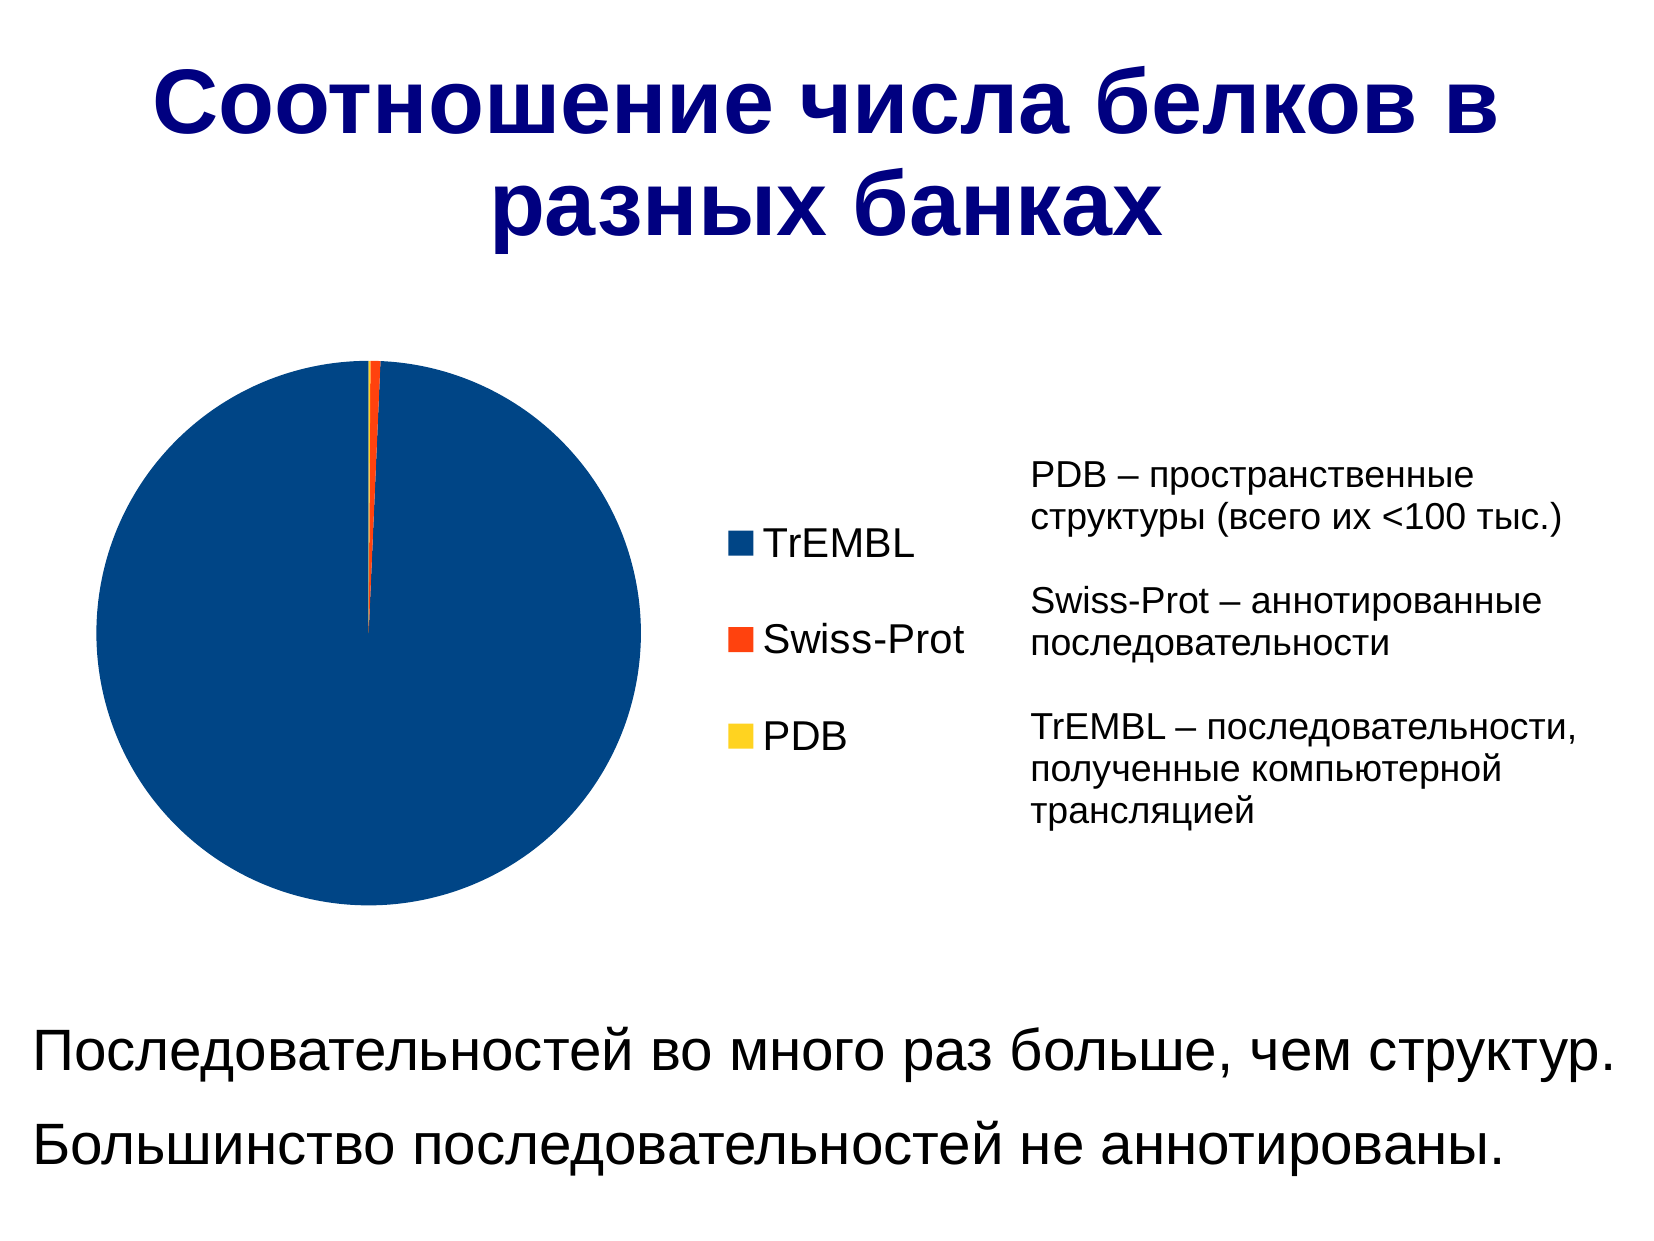

# Соотношение числа белков в разных банках
### Chart
| Category | |
|---|---|
| TrEMBL | 92124243.0 |
| Swiss-Prot | 547599.0 |
| PDB | 95815.0 |PDB – пространственные структуры (всего их <100 тыс.)
Swiss-Prot – аннотированные последовательности
TrEMBL – последовательности, полученные компьютерной трансляцией
Последовательностей во много раз больше, чем структур.
Большинство последовательностей не аннотированы.